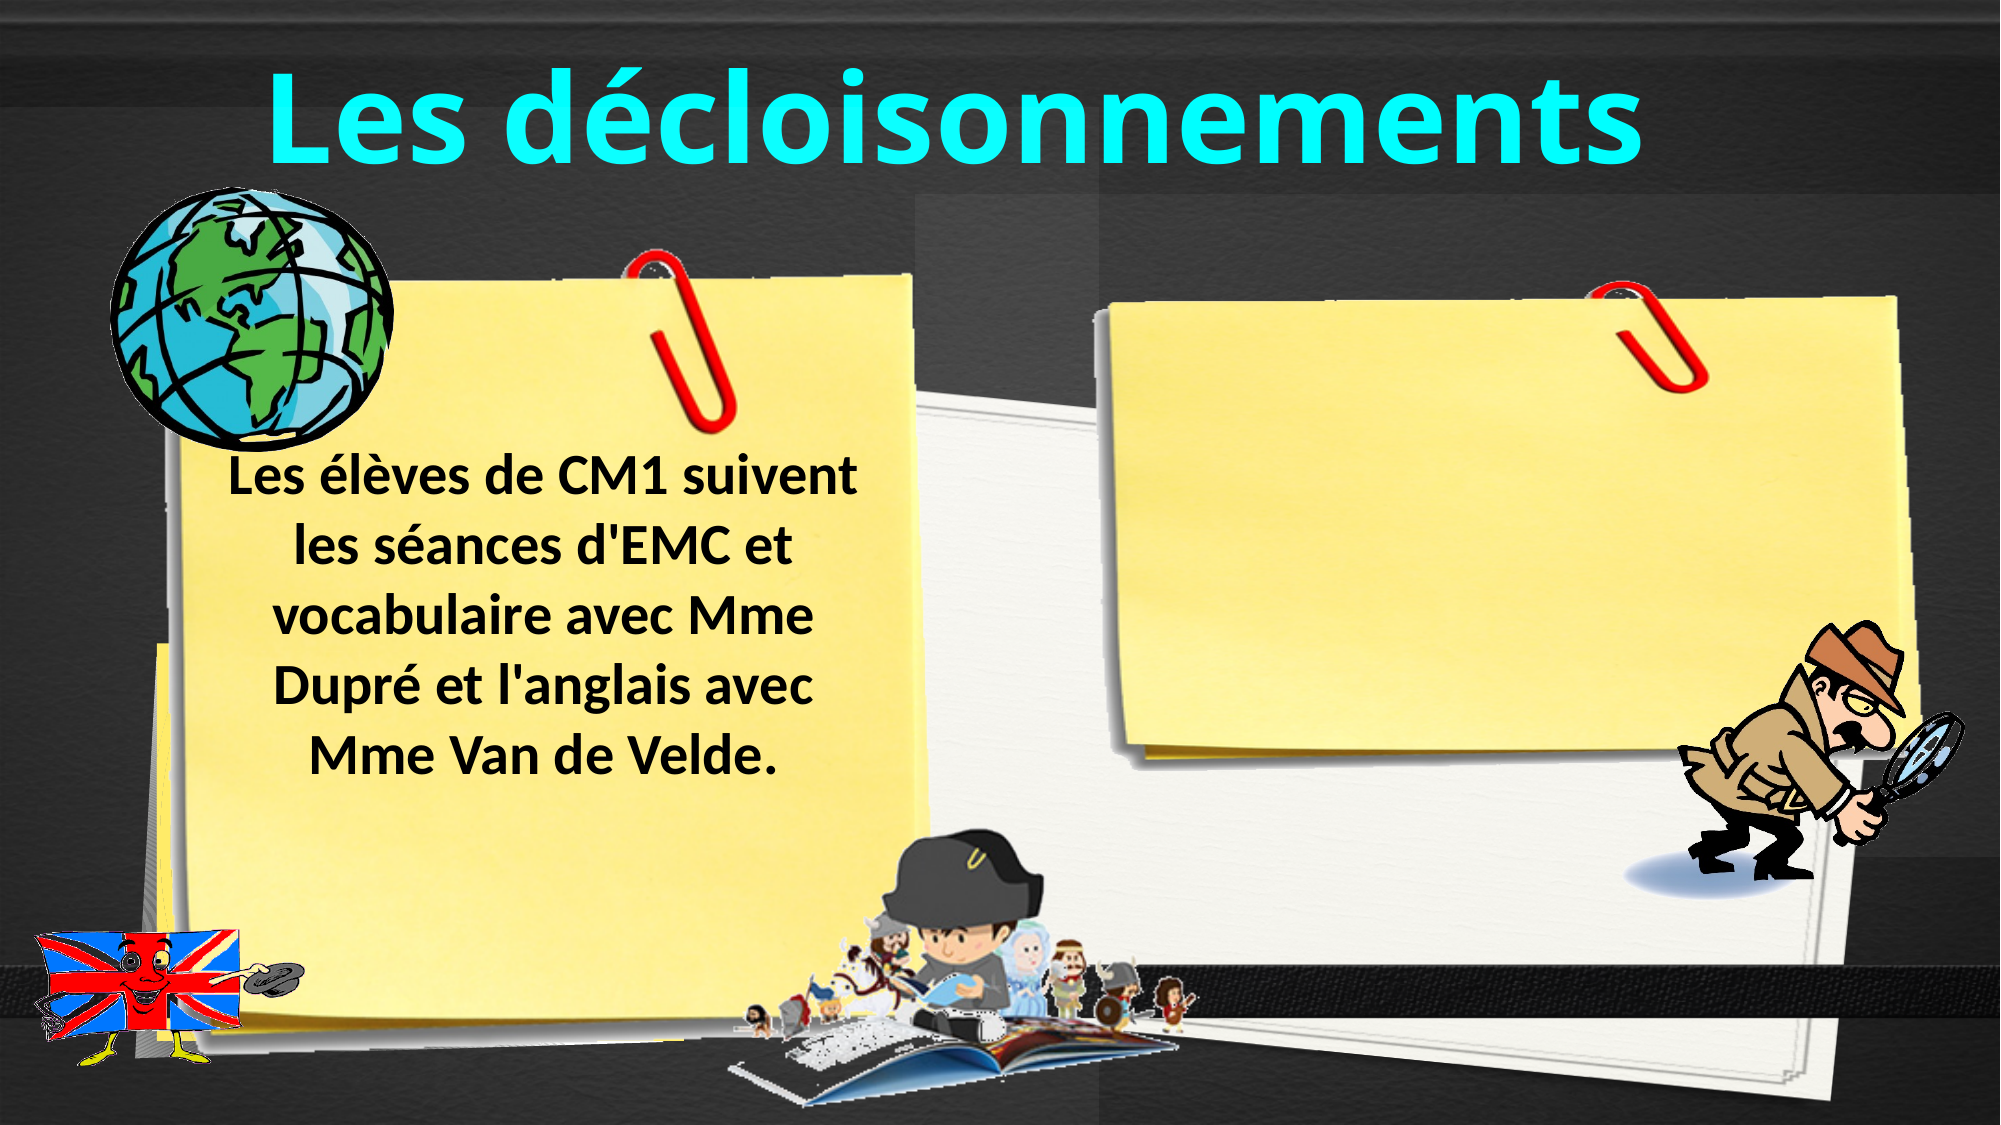

# Les décloisonnements
Les élèves de CM1 suivent les séances d'EMC et vocabulaire avec Mme Dupré et l'anglais avec Mme Van de Velde.